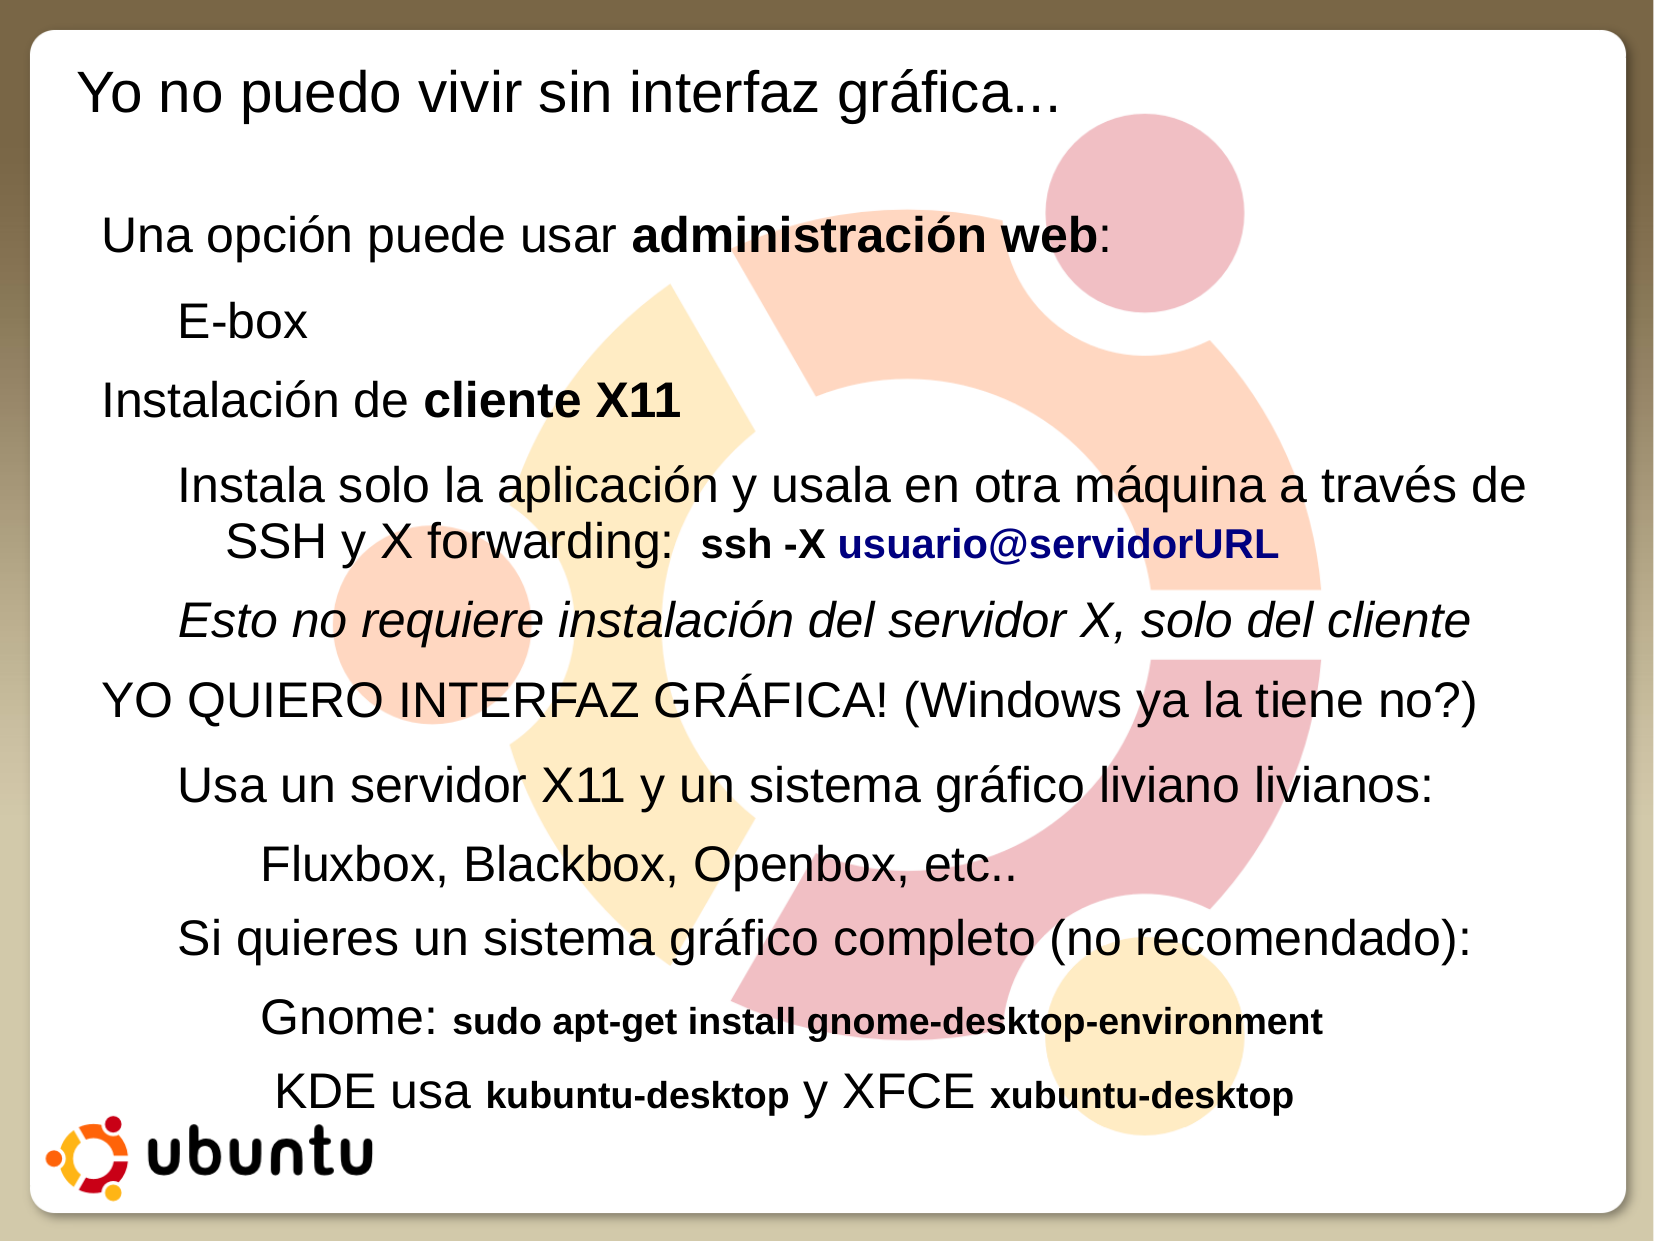

Yo no puedo vivir sin interfaz gráfica...
# Una opción puede usar administración web:
E-box
Instalación de cliente X11
Instala solo la aplicación y usala en otra máquina a través de SSH y X forwarding: ssh -X usuario@servidorURL
Esto no requiere instalación del servidor X, solo del cliente
YO QUIERO INTERFAZ GRÁFICA! (Windows ya la tiene no?)
Usa un servidor X11 y un sistema gráfico liviano livianos:
Fluxbox, Blackbox, Openbox, etc..
Si quieres un sistema gráfico completo (no recomendado):
Gnome: sudo apt-get install gnome-desktop-environment
 KDE usa kubuntu-desktop y XFCE xubuntu-desktop